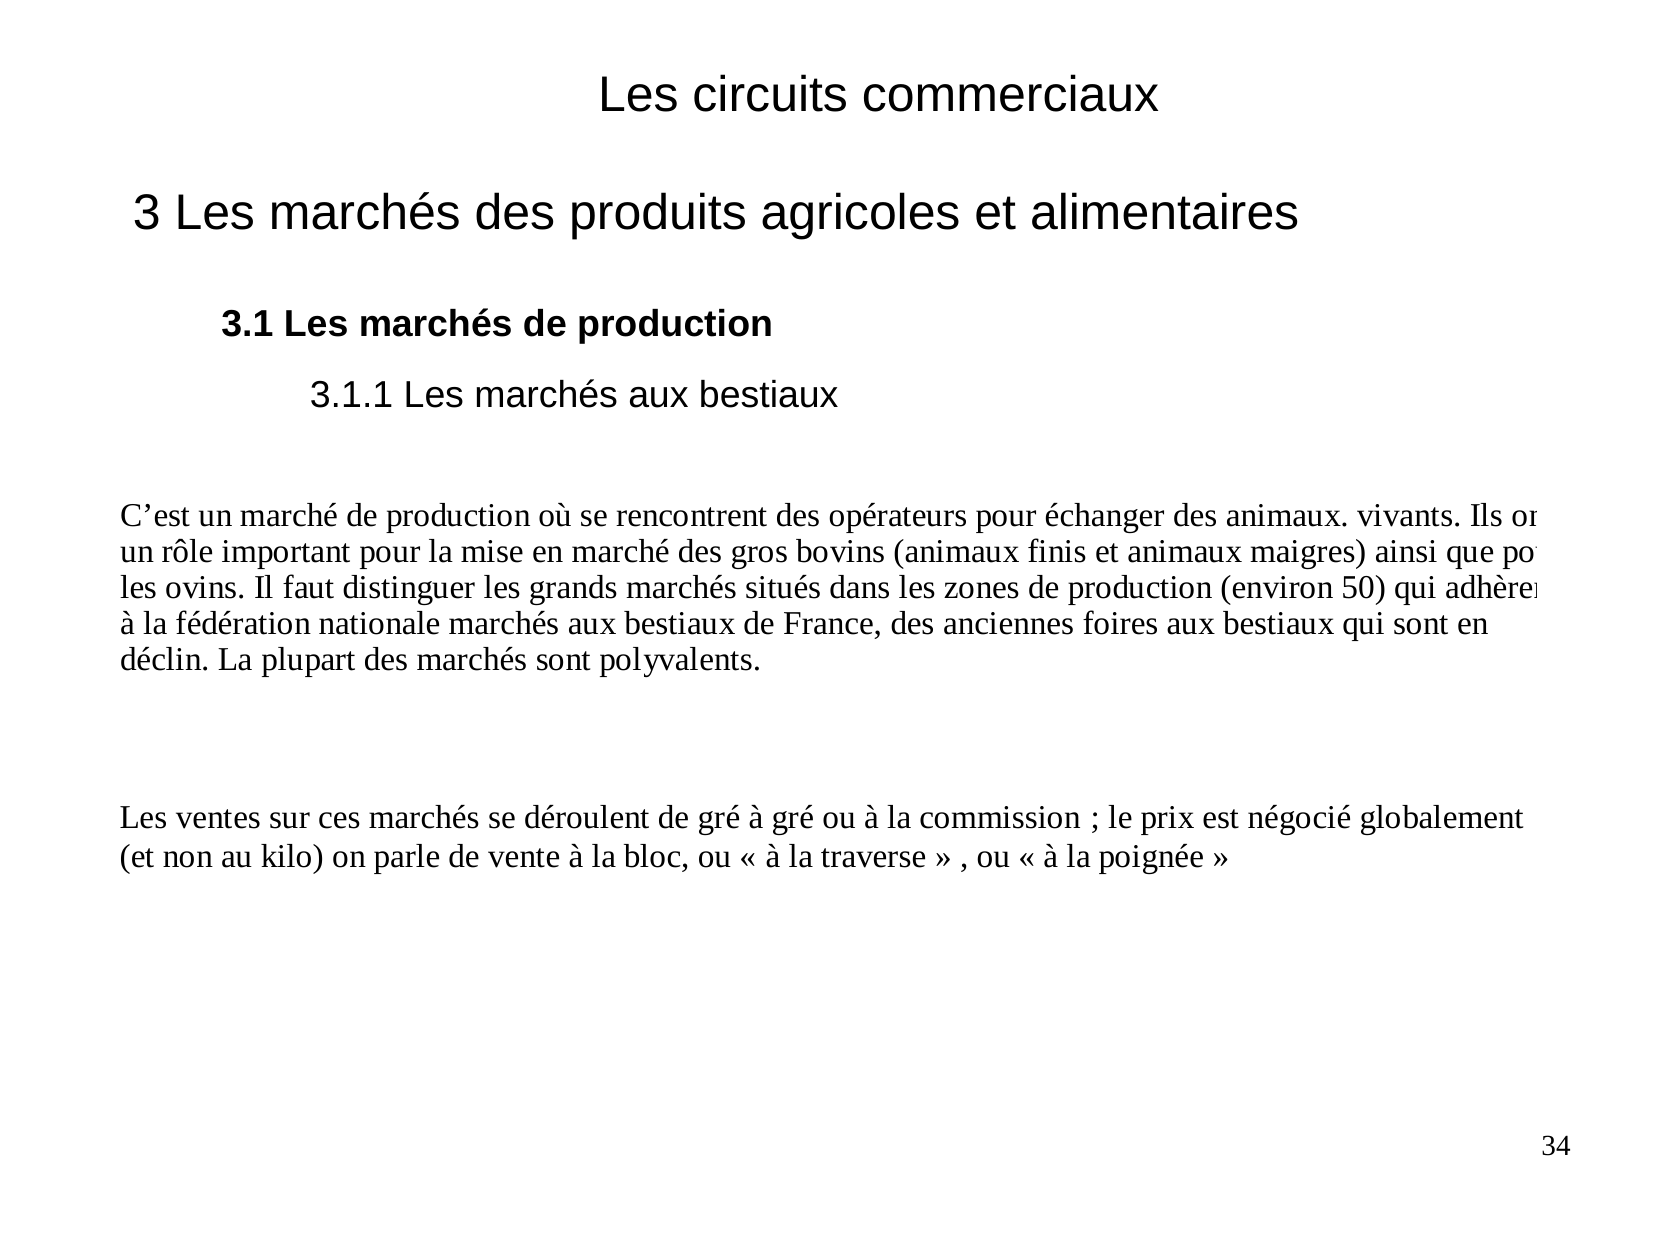

Les circuits commerciaux
3 Les marchés des produits agricoles et alimentaires
3.1 Les marchés de production
3.1.1 Les marchés aux bestiaux
34